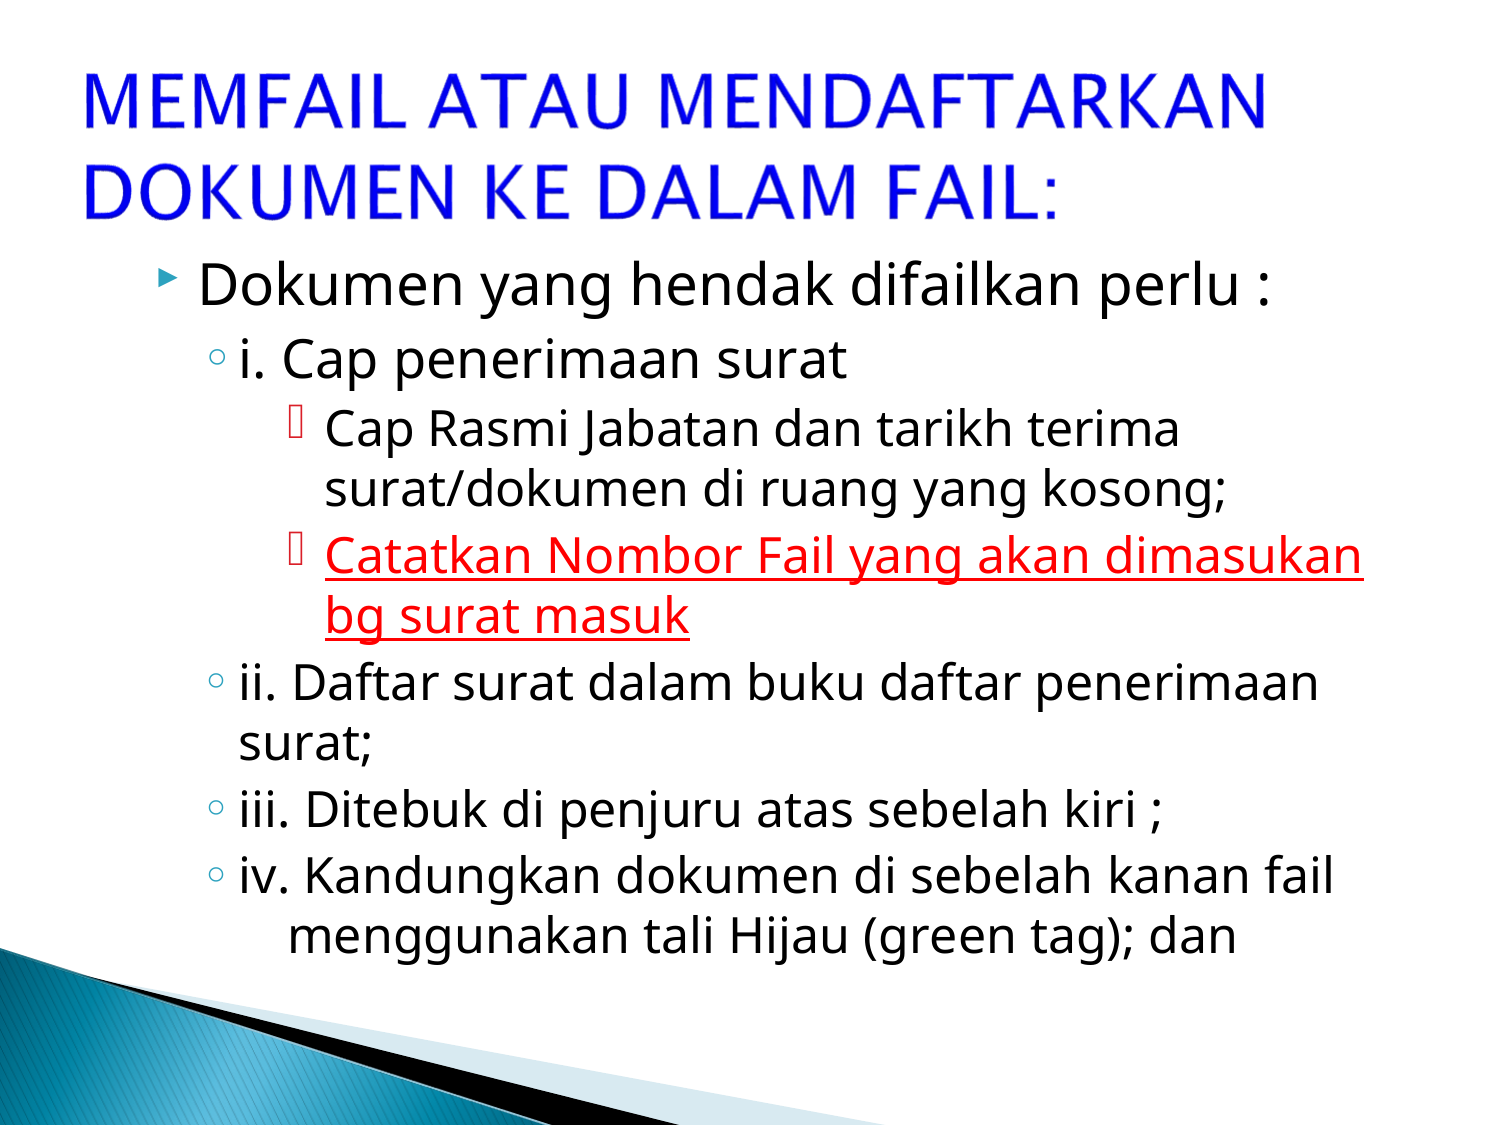

# Dokumen yang hendak difailkan perlu :
i. Cap penerimaan surat
Cap Rasmi Jabatan dan tarikh terima surat/dokumen di ruang yang kosong;
Catatkan Nombor Fail yang akan dimasukan bg surat masuk
ii. Daftar surat dalam buku daftar penerimaan surat;
iii. Ditebuk di penjuru atas sebelah kiri ;
iv. Kandungkan dokumen di sebelah kanan fail 	menggunakan tali Hijau (green tag); dan